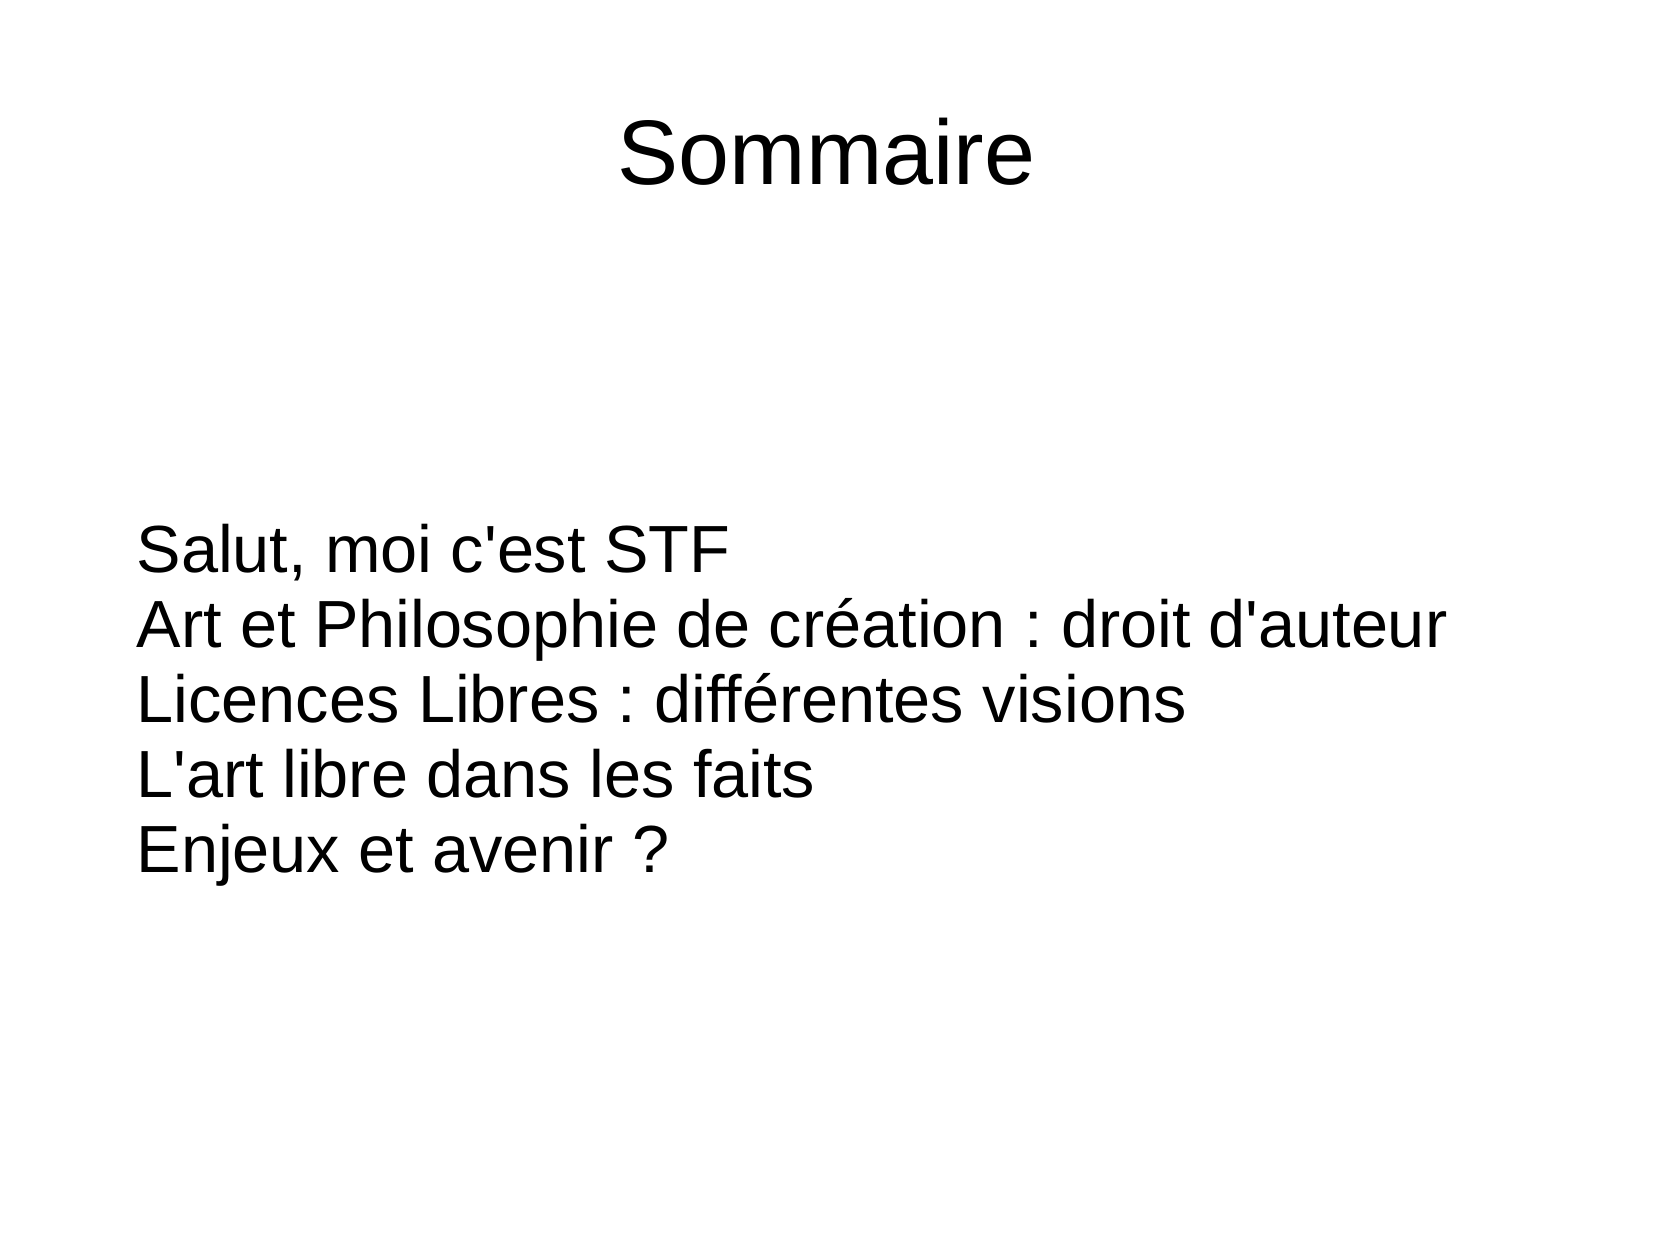

# Sommaire
 Salut, moi c'est STF
 Art et Philosophie de création : droit d'auteur
 Licences Libres : différentes visions
 L'art libre dans les faits
 Enjeux et avenir ?